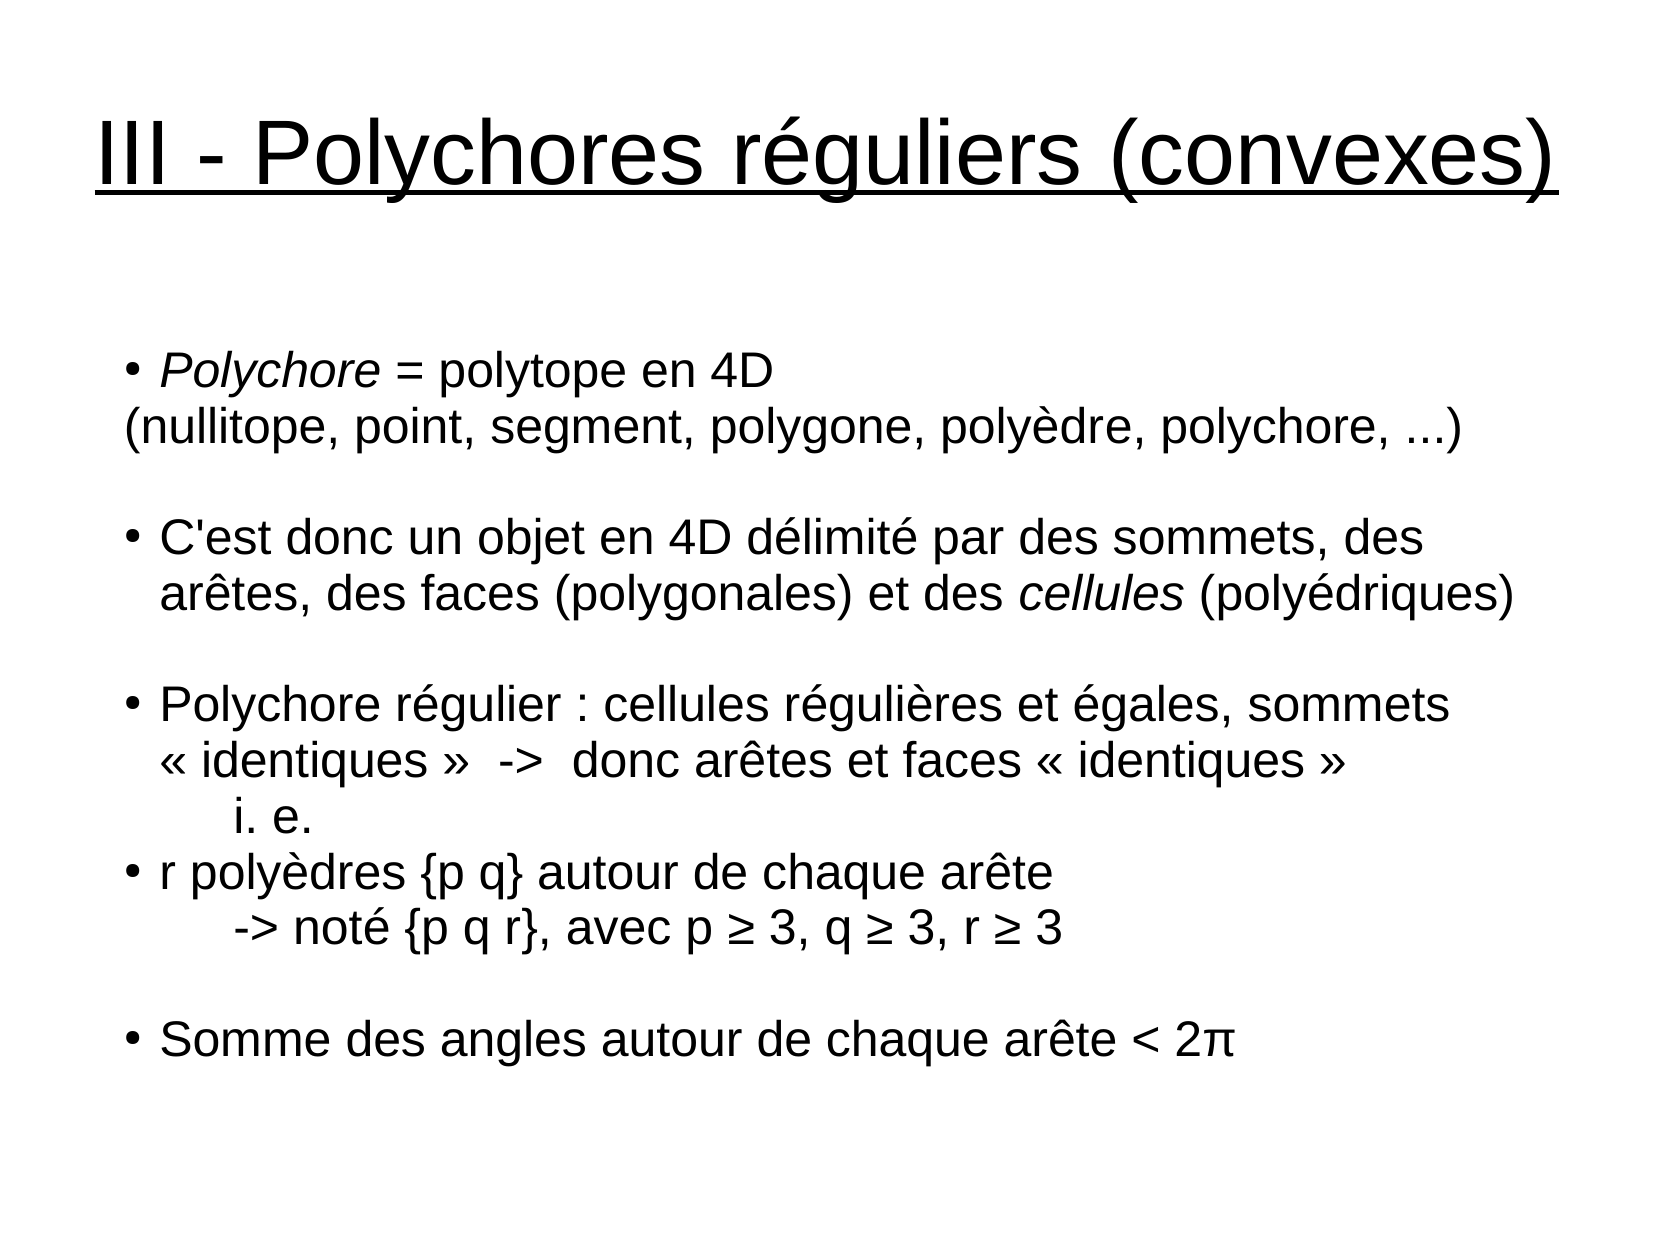

III - Polychores réguliers (convexes)
# Polychore = polytope en 4D
(nullitope, point, segment, polygone, polyèdre, polychore, ...)
C'est donc un objet en 4D délimité par des sommets, des arêtes, des faces (polygonales) et des cellules (polyédriques)
Polychore régulier : cellules régulières et égales, sommets « identiques » -> donc arêtes et faces « identiques »
	i. e.
r polyèdres {p q} autour de chaque arête
	-> noté {p q r}, avec p ≥ 3, q ≥ 3, r ≥ 3
Somme des angles autour de chaque arête < 2π